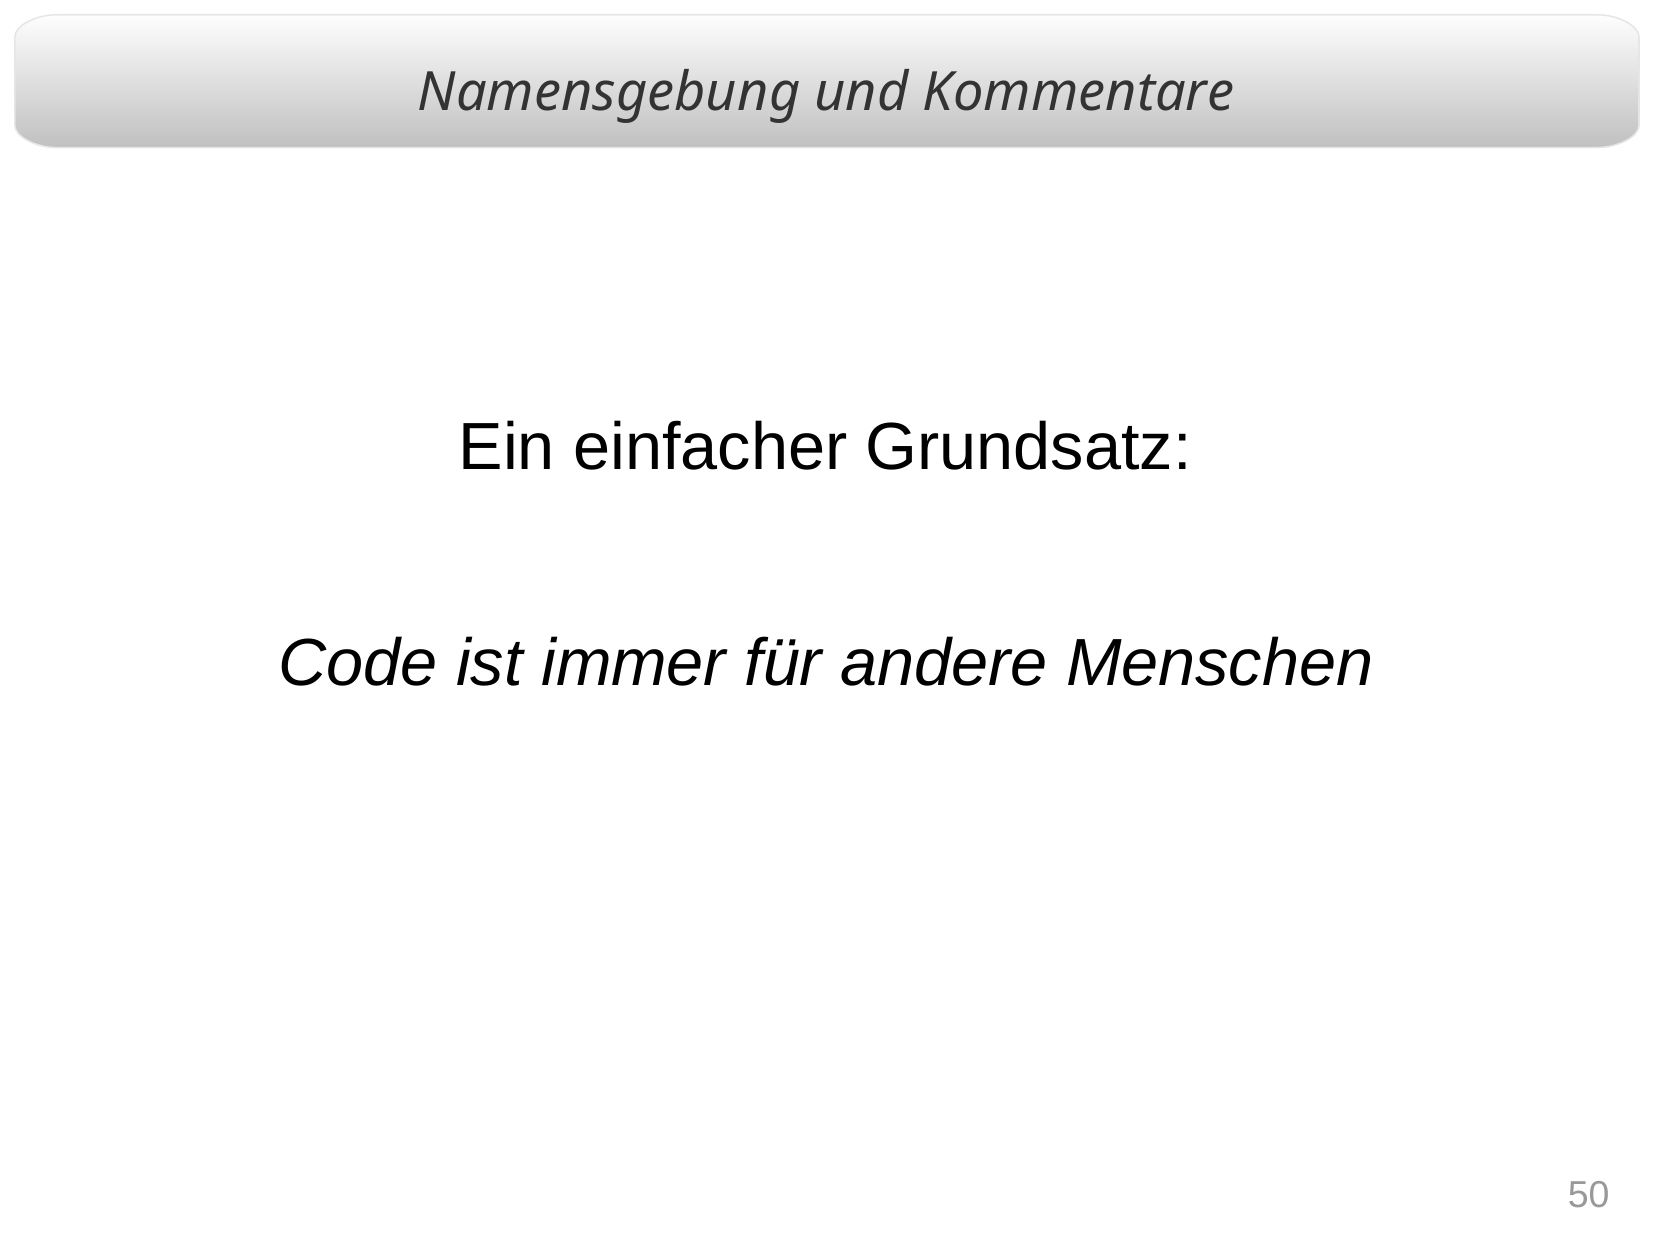

# Namensgebung und Kommentare
Code ist immer für andere Menschen
Ein einfacher Grundsatz: